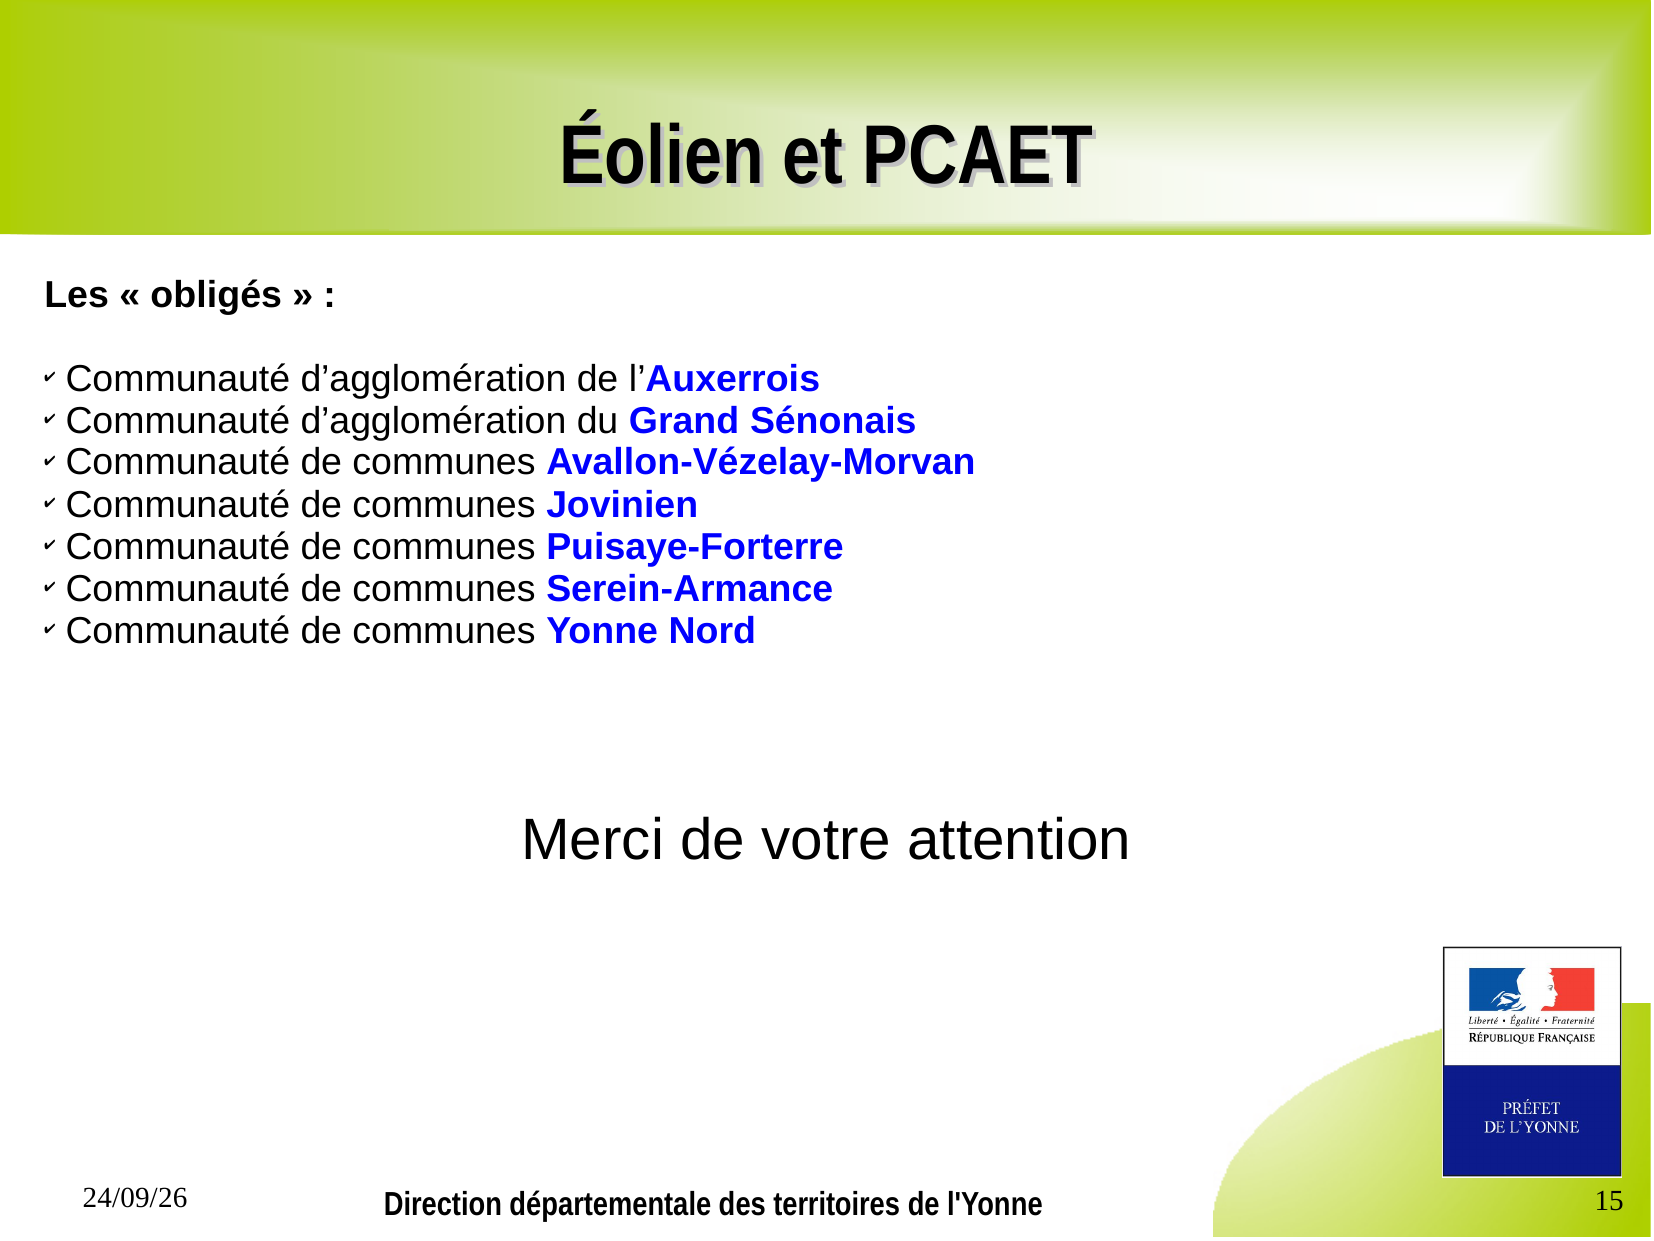

# Éolien et PCAET
Les « obligés » :
 Communauté d’agglomération de l’Auxerrois
 Communauté d’agglomération du Grand Sénonais
 Communauté de communes Avallon-Vézelay-Morvan
 Communauté de communes Jovinien
 Communauté de communes Puisaye-Forterre
 Communauté de communes Serein-Armance
 Communauté de communes Yonne Nord
Merci de votre attention
Direction départementale des territoires de l'Yonne
15